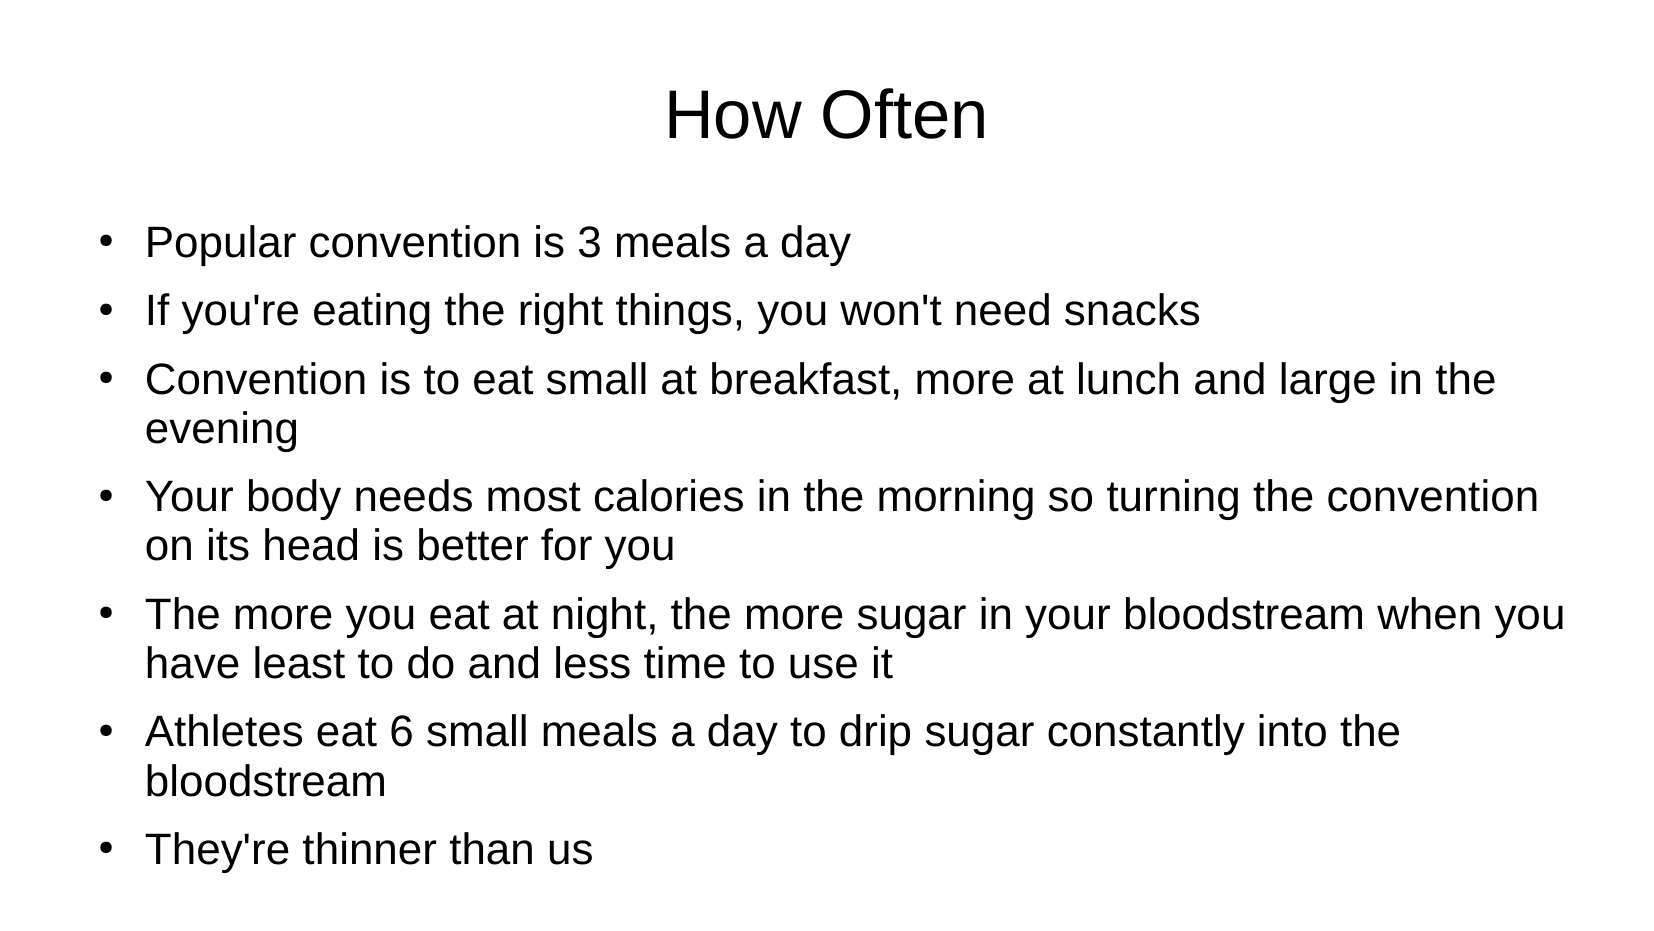

# How Often
Popular convention is 3 meals a day
If you're eating the right things, you won't need snacks
Convention is to eat small at breakfast, more at lunch and large in the evening
Your body needs most calories in the morning so turning the convention on its head is better for you
The more you eat at night, the more sugar in your bloodstream when you have least to do and less time to use it
Athletes eat 6 small meals a day to drip sugar constantly into the bloodstream
They're thinner than us